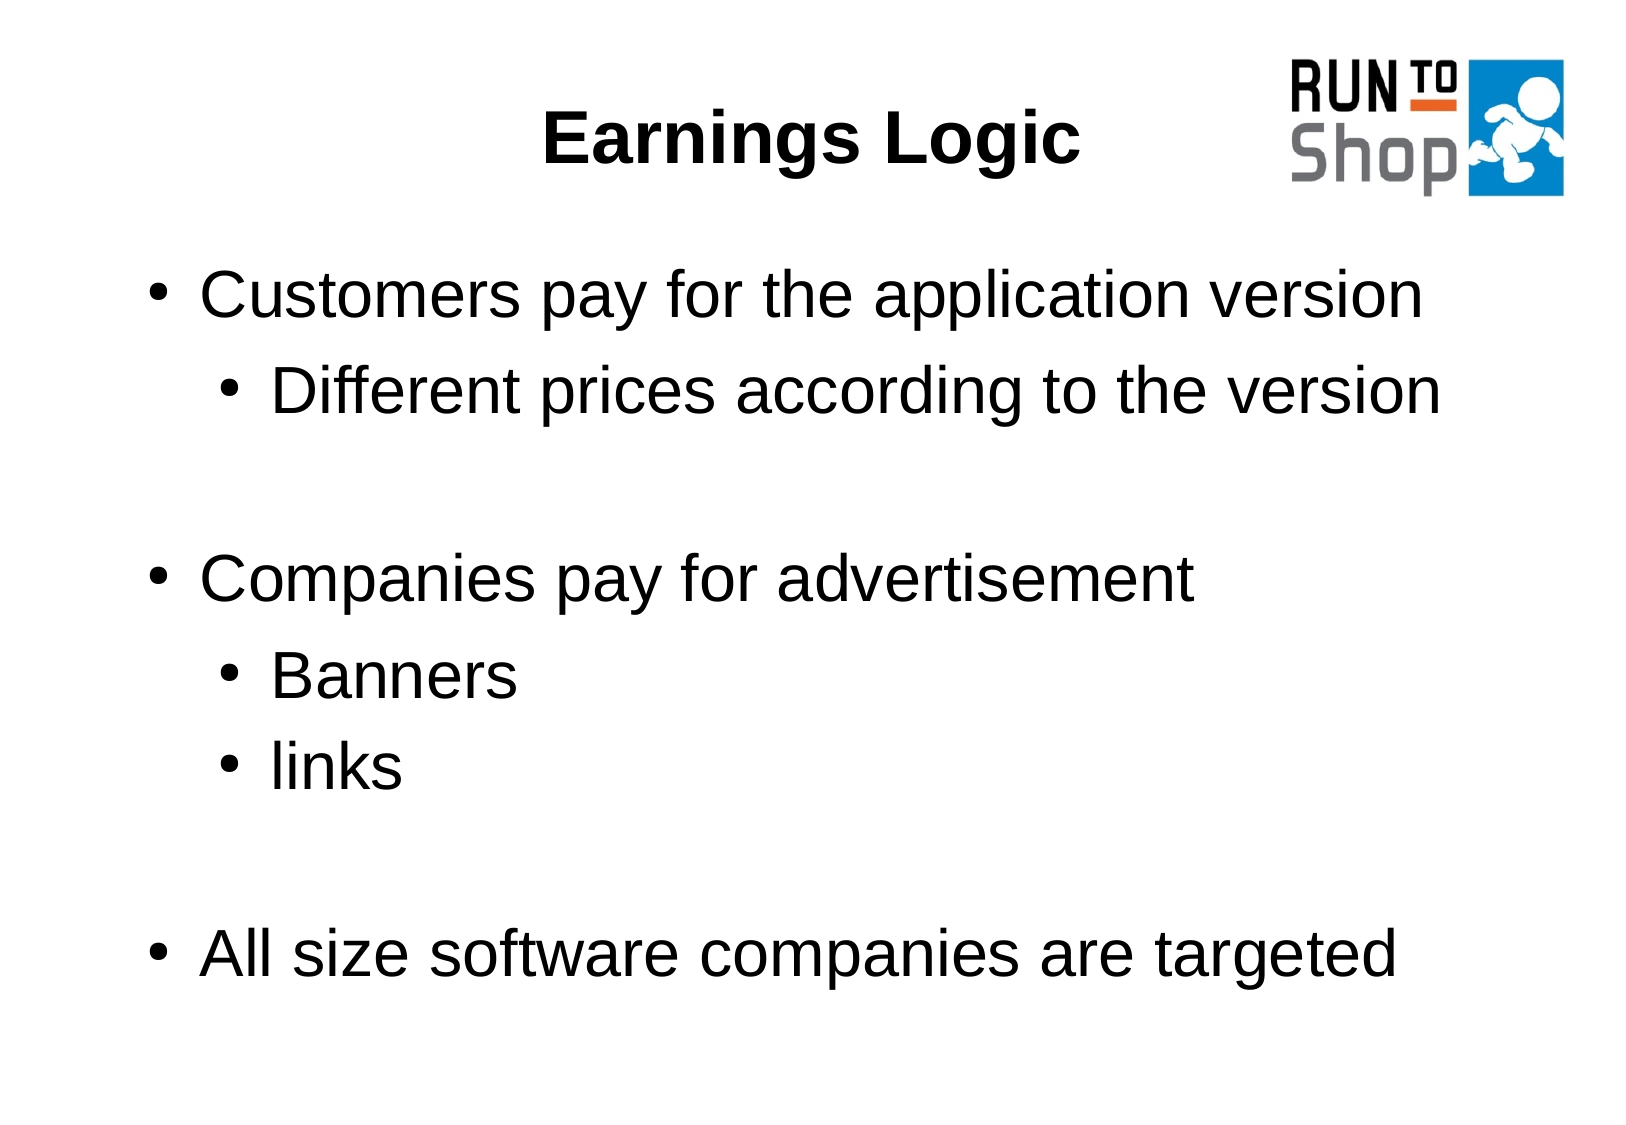

# Earnings Logic
Customers pay for the application version
Different prices according to the version
Companies pay for advertisement
Banners
links
All size software companies are targeted